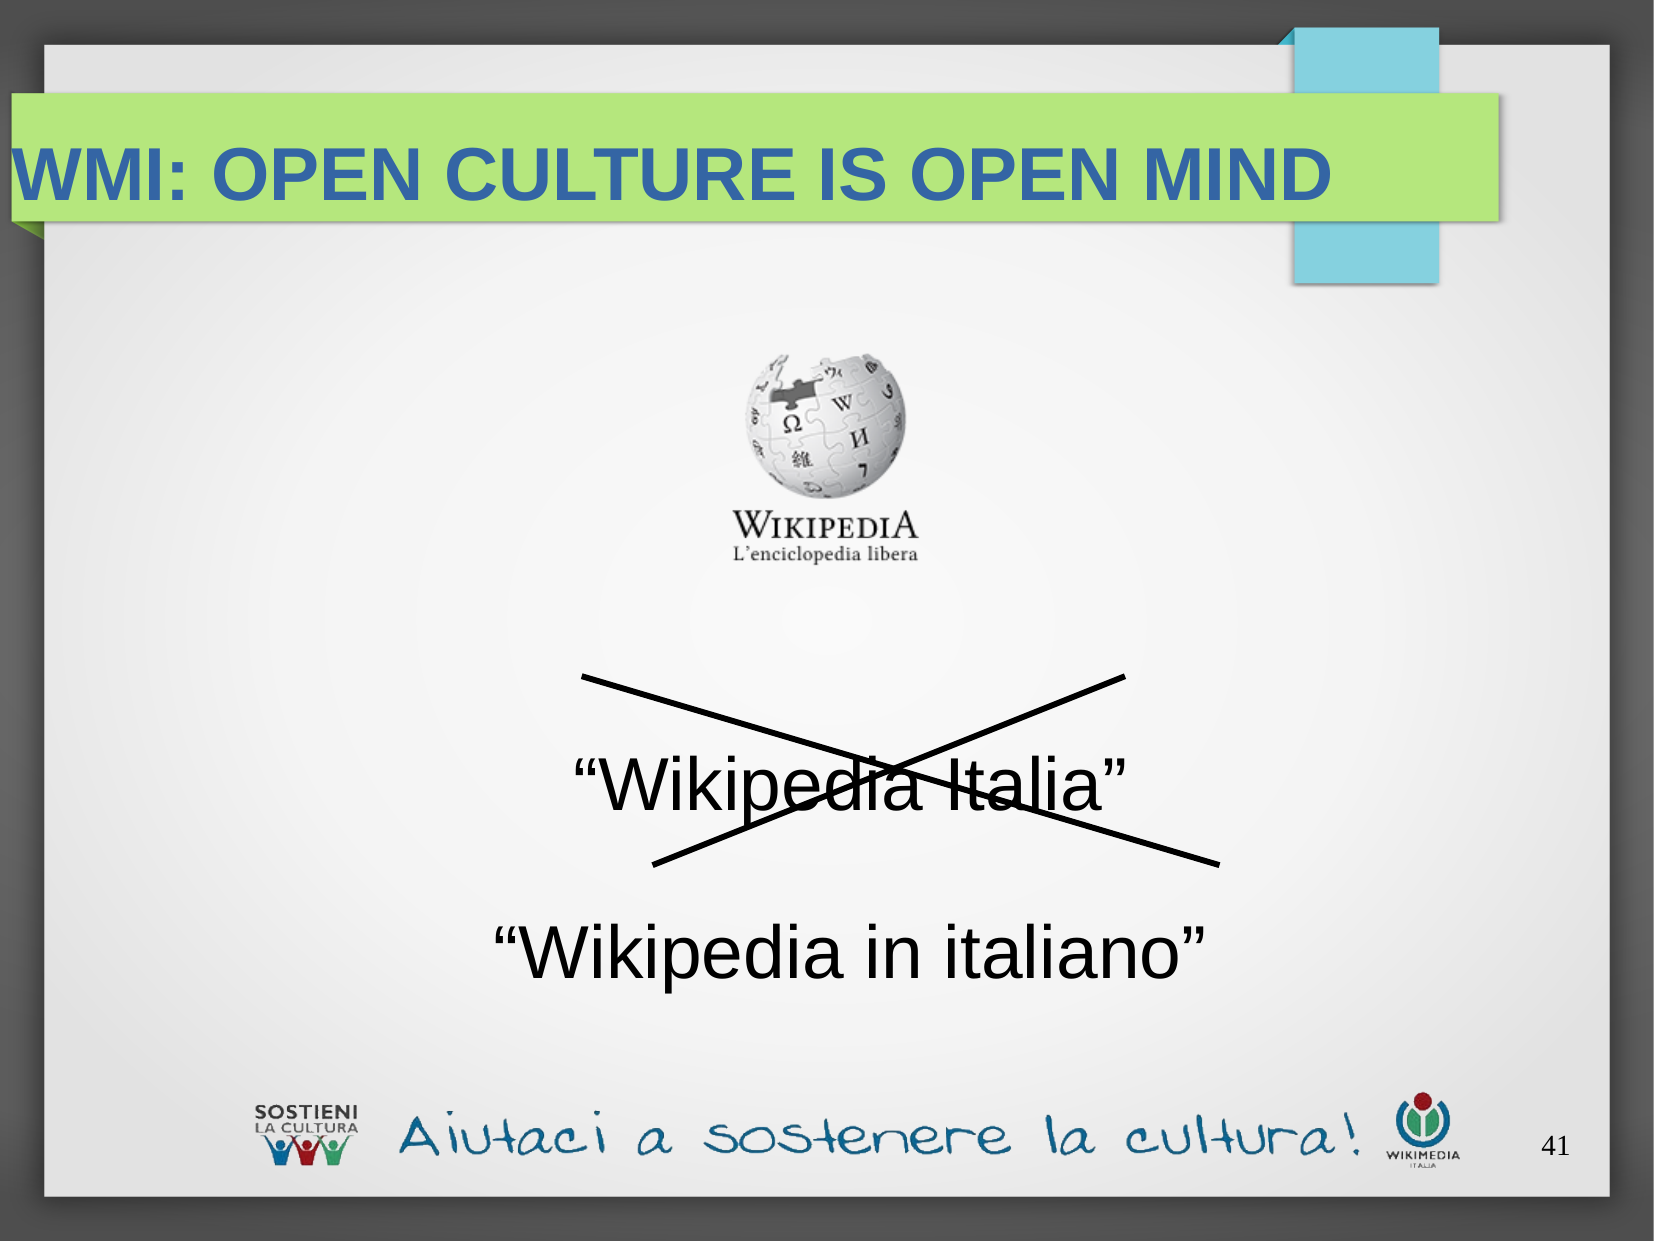

WMI: OPEN CULTURE IS OPEN MIND
#
“Wikipedia Italia”
“Wikipedia in italiano”
41